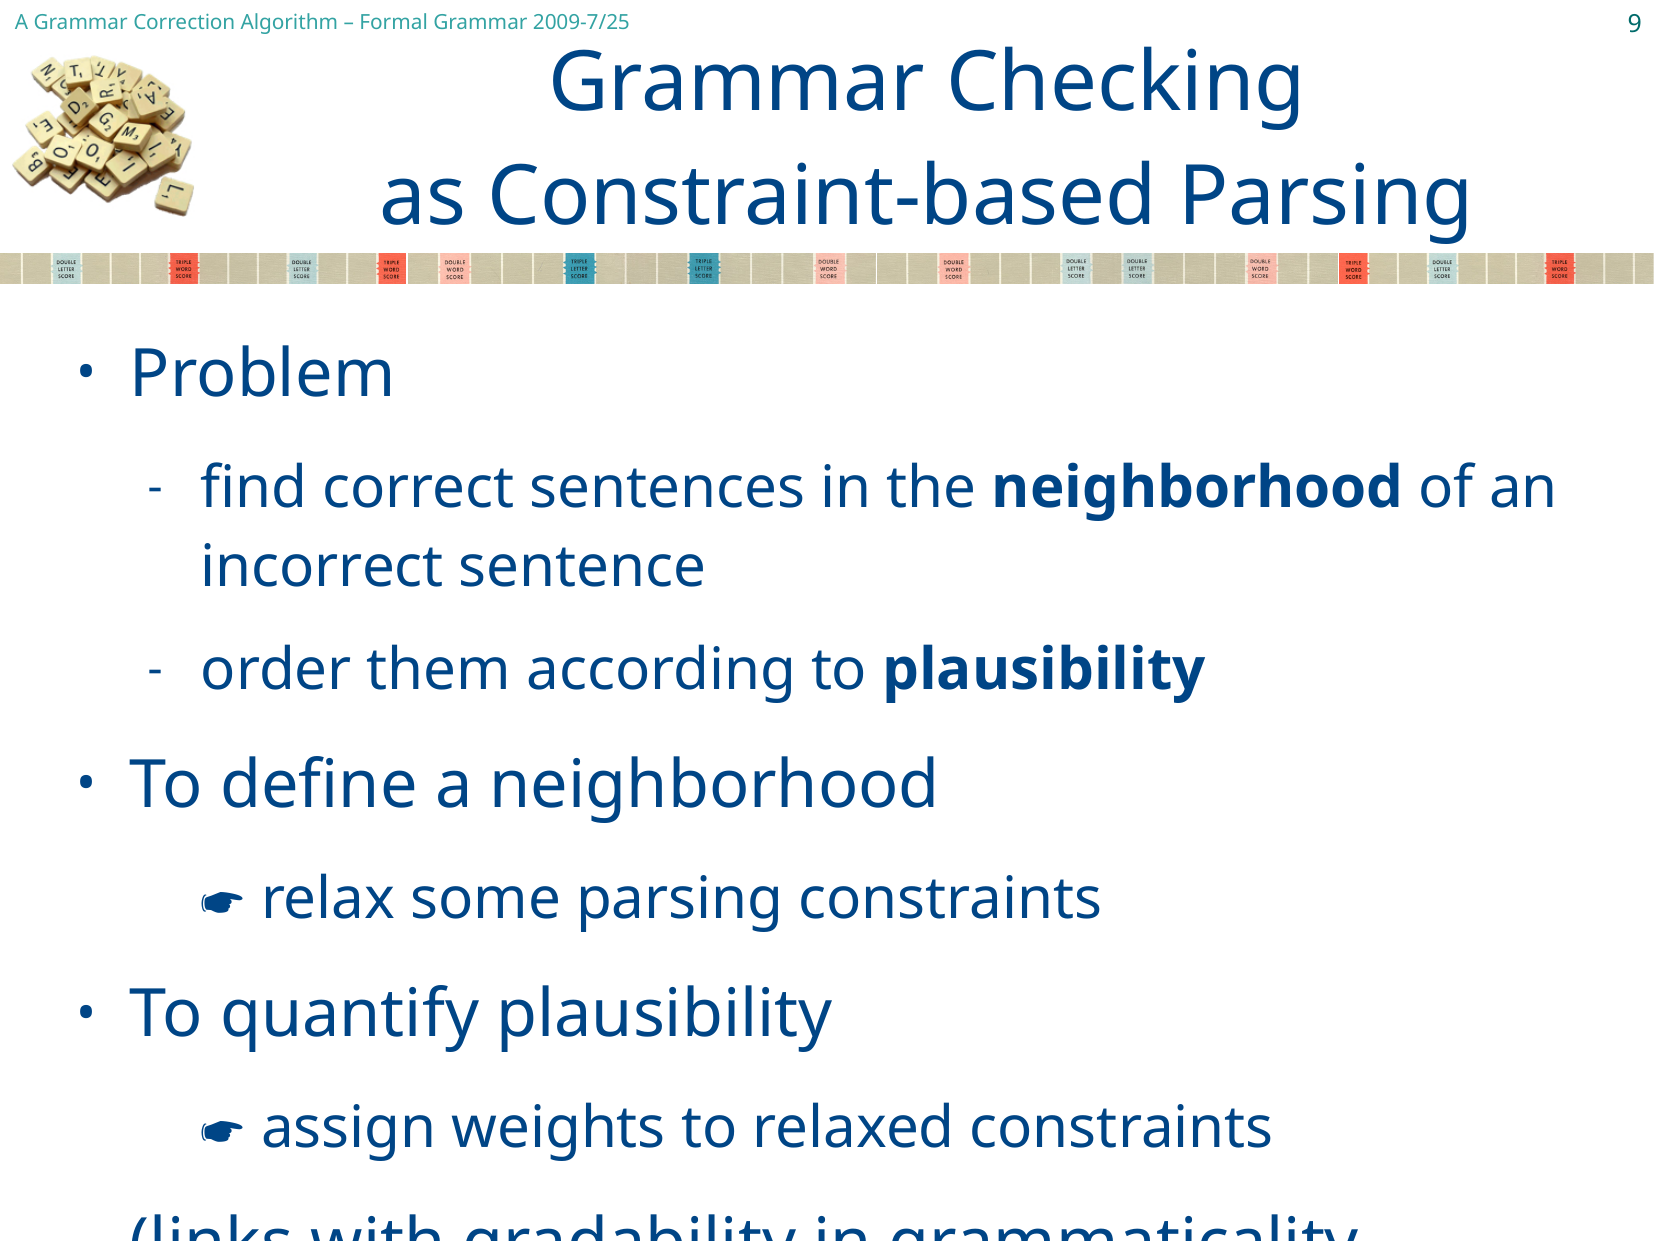

9
# Grammar Checking as Constraint-based Parsing
Problem
find correct sentences in the neighborhood of an incorrect sentence
order them according to plausibility
To define a neighborhood
☛ relax some parsing constraints
To quantify plausibility
☛ assign weights to relaxed constraints
(links with gradability in grammaticality judgments)